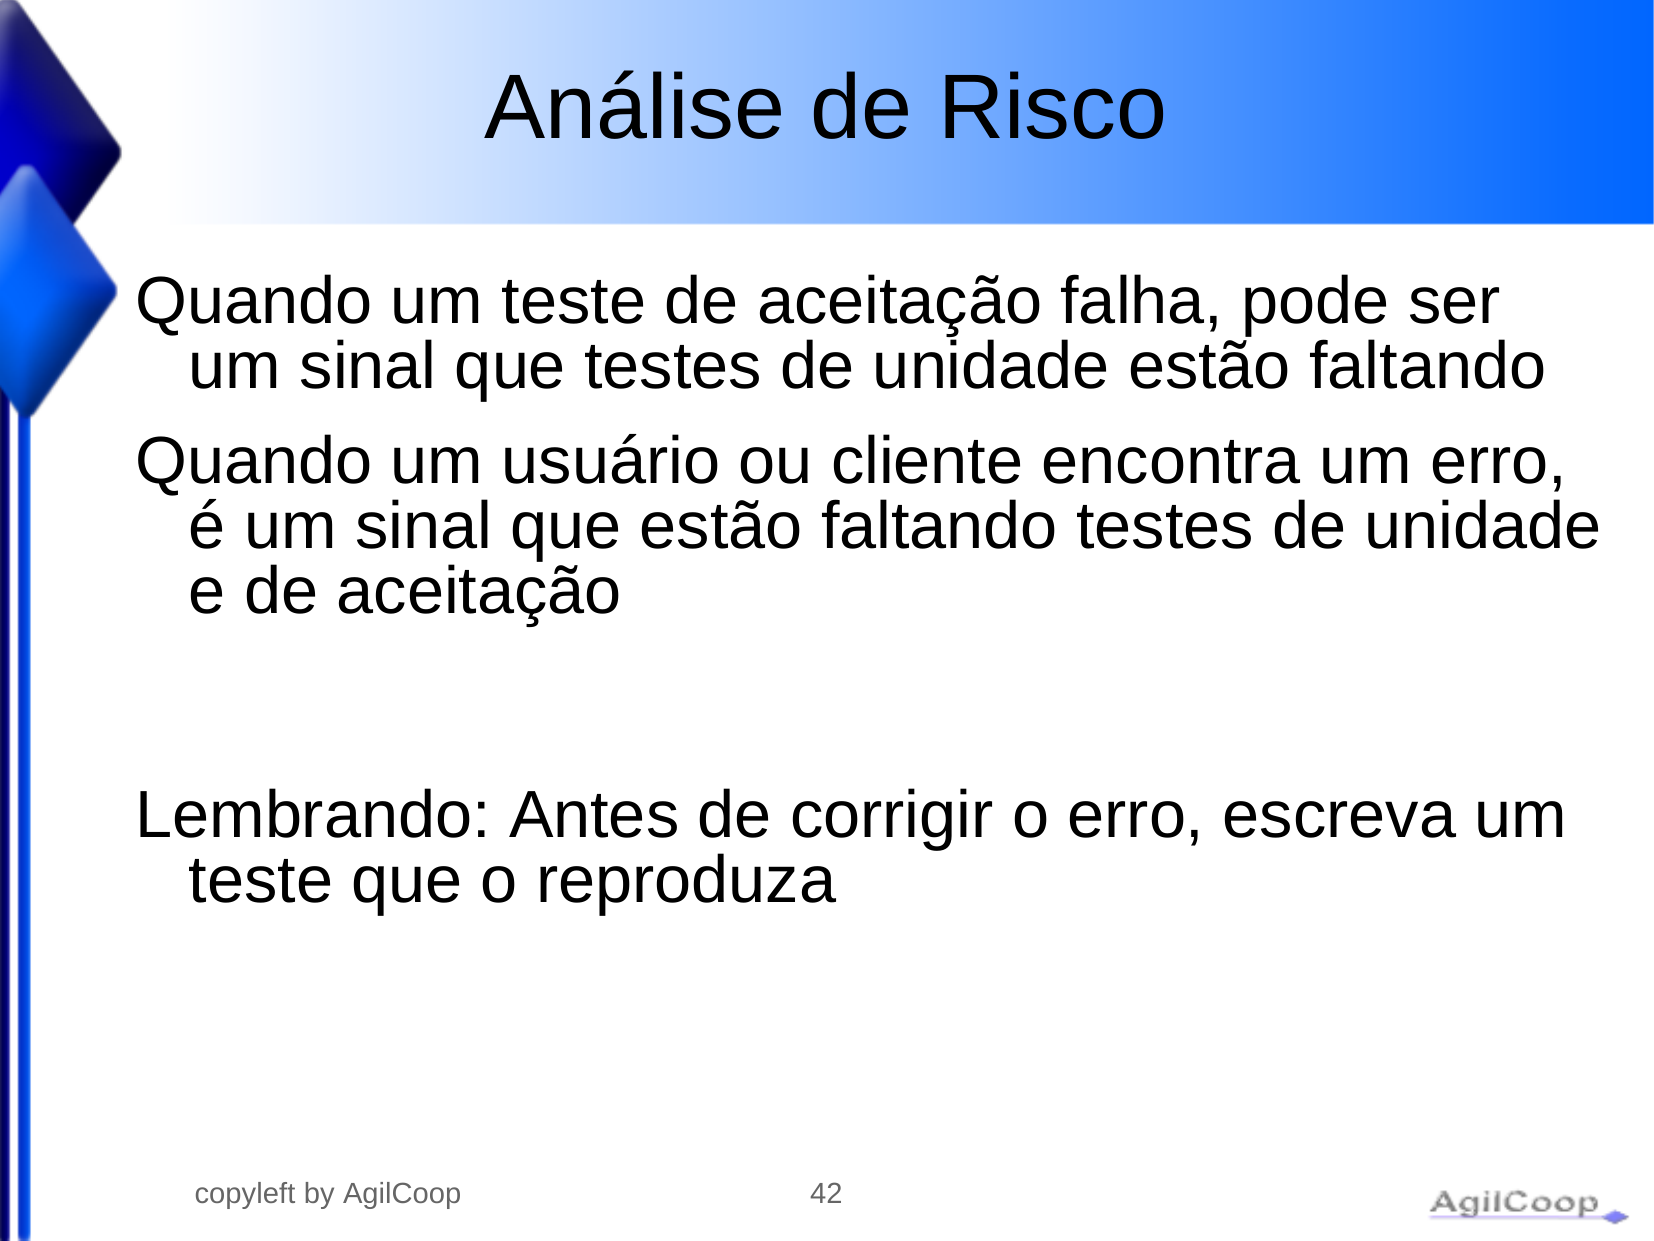

# Análise de Risco
Quando um teste de aceitação falha, pode ser um sinal que testes de unidade estão faltando
Quando um usuário ou cliente encontra um erro, é um sinal que estão faltando testes de unidade e de aceitação
Lembrando: Antes de corrigir o erro, escreva um teste que o reproduza
copyleft by AgilCoop
42